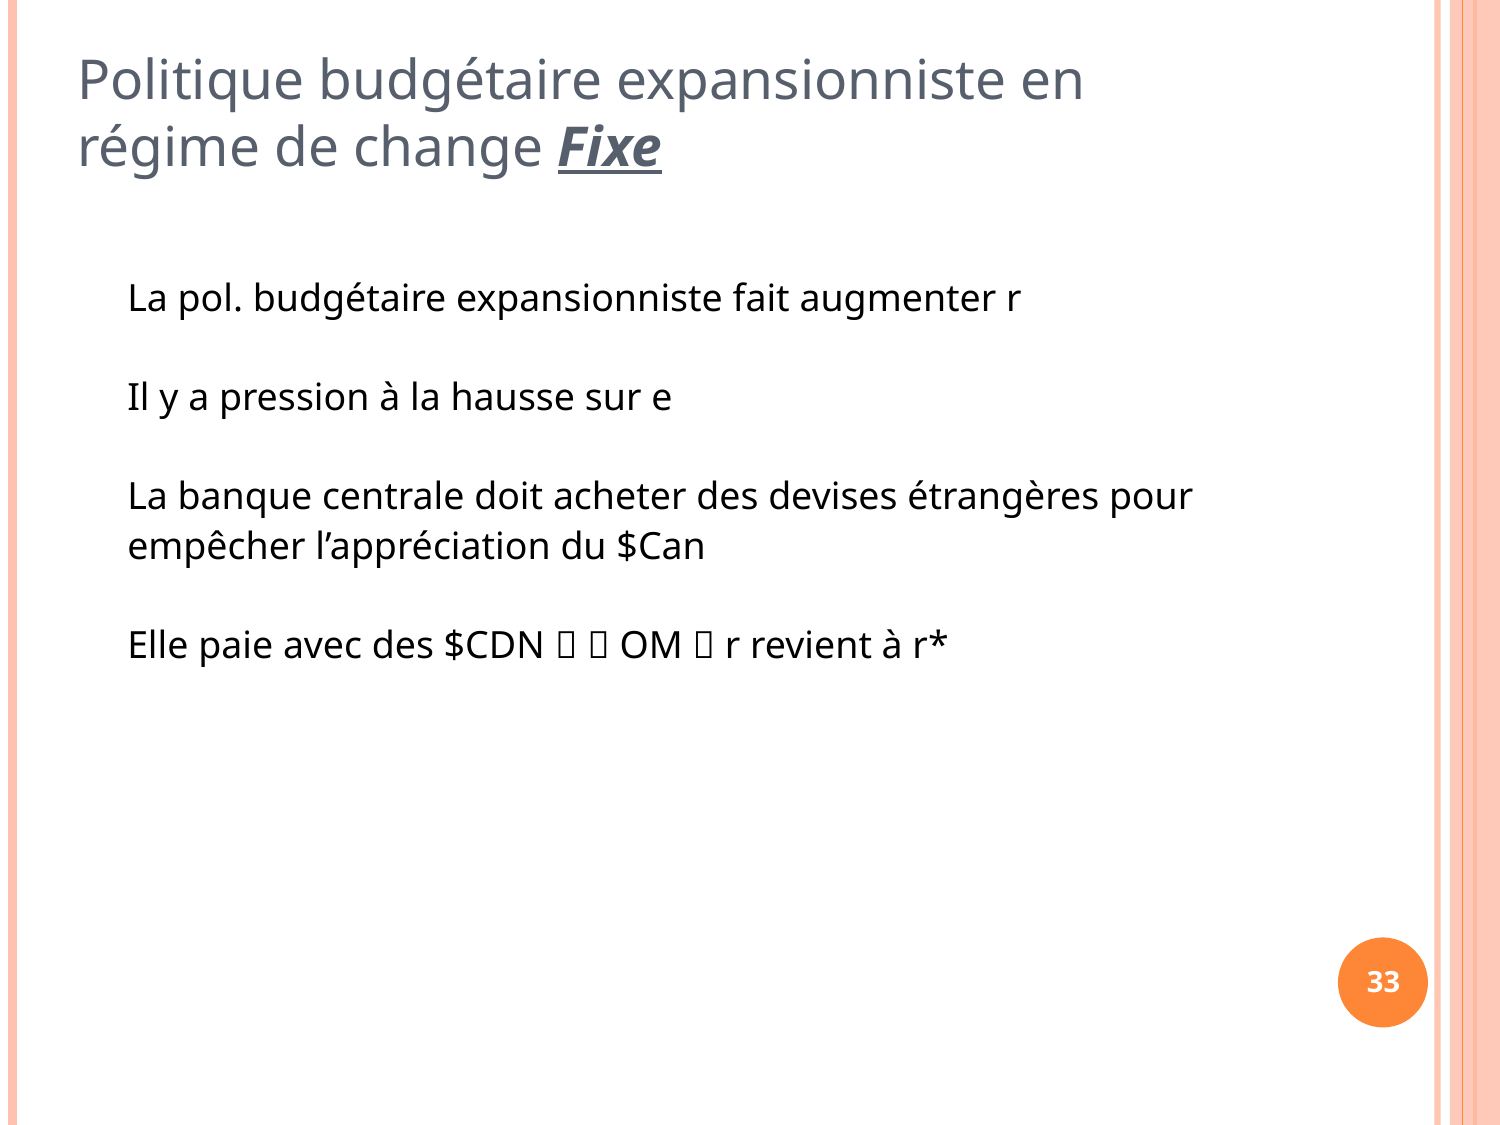

Politique budgétaire expansionniste en
régime de change Fixe
# La pol. budgétaire expansionniste fait augmenter r
Il y a pression à la hausse sur e
La banque centrale doit acheter des devises étrangères pour empêcher l’appréciation du $Can
Elle paie avec des $CDN   OM  r revient à r*